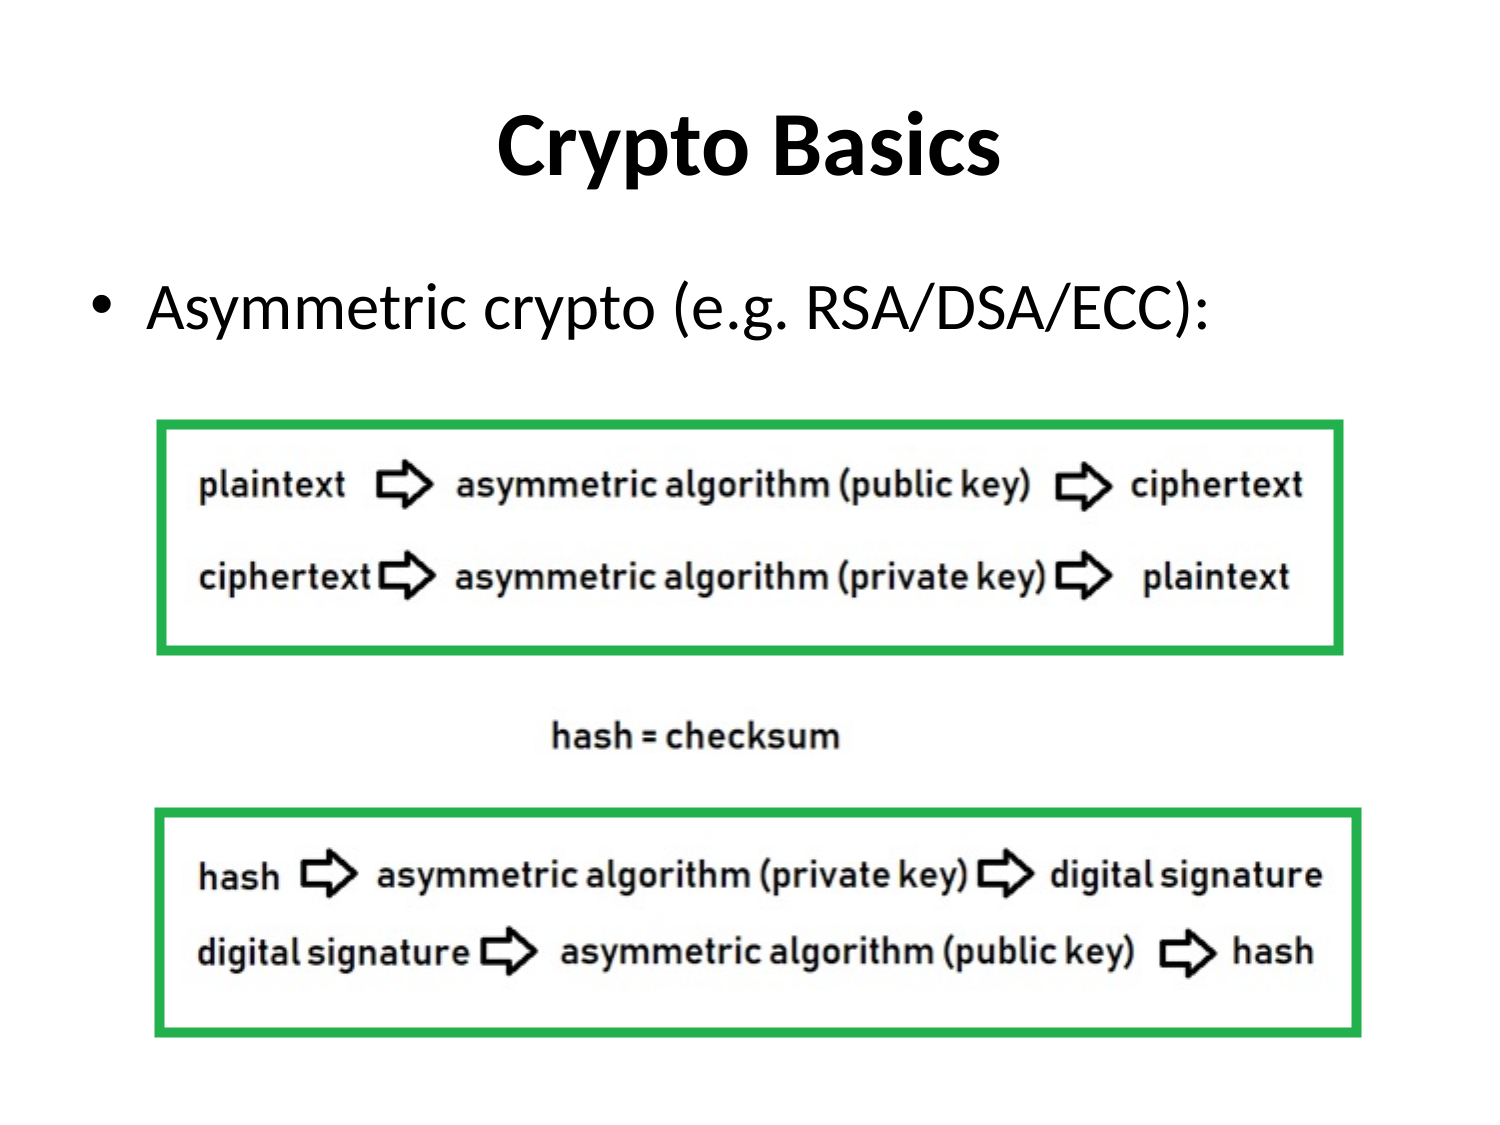

# Crypto Basics
Asymmetric crypto (e.g. RSA/DSA/ECC):